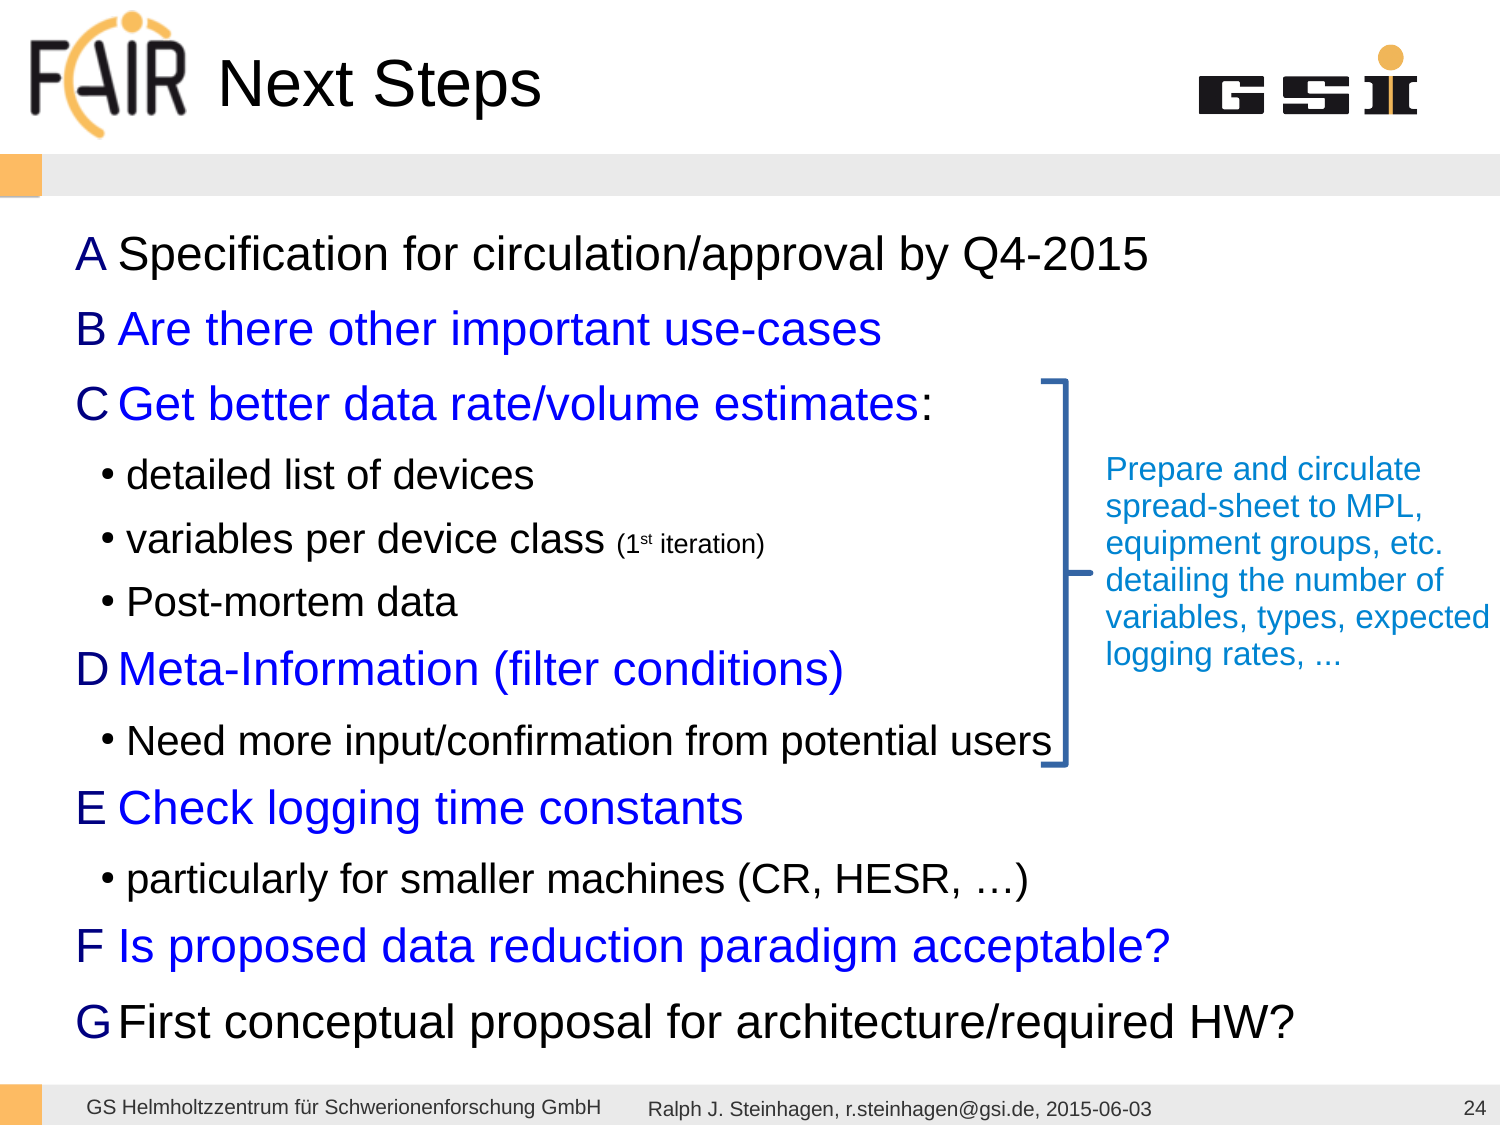

# Next Steps
Specification for circulation/approval by Q4-2015
Are there other important use-cases
Get better data rate/volume estimates:
detailed list of devices
variables per device class (1st iteration)
Post-mortem data
Meta-Information (filter conditions)
Need more input/confirmation from potential users
Check logging time constants
particularly for smaller machines (CR, HESR, …)
Is proposed data reduction paradigm acceptable?
First conceptual proposal for architecture/required HW?
Prepare and circulate
spread-sheet to MPL, equipment groups, etc.
detailing the number of variables, types, expected logging rates, ...